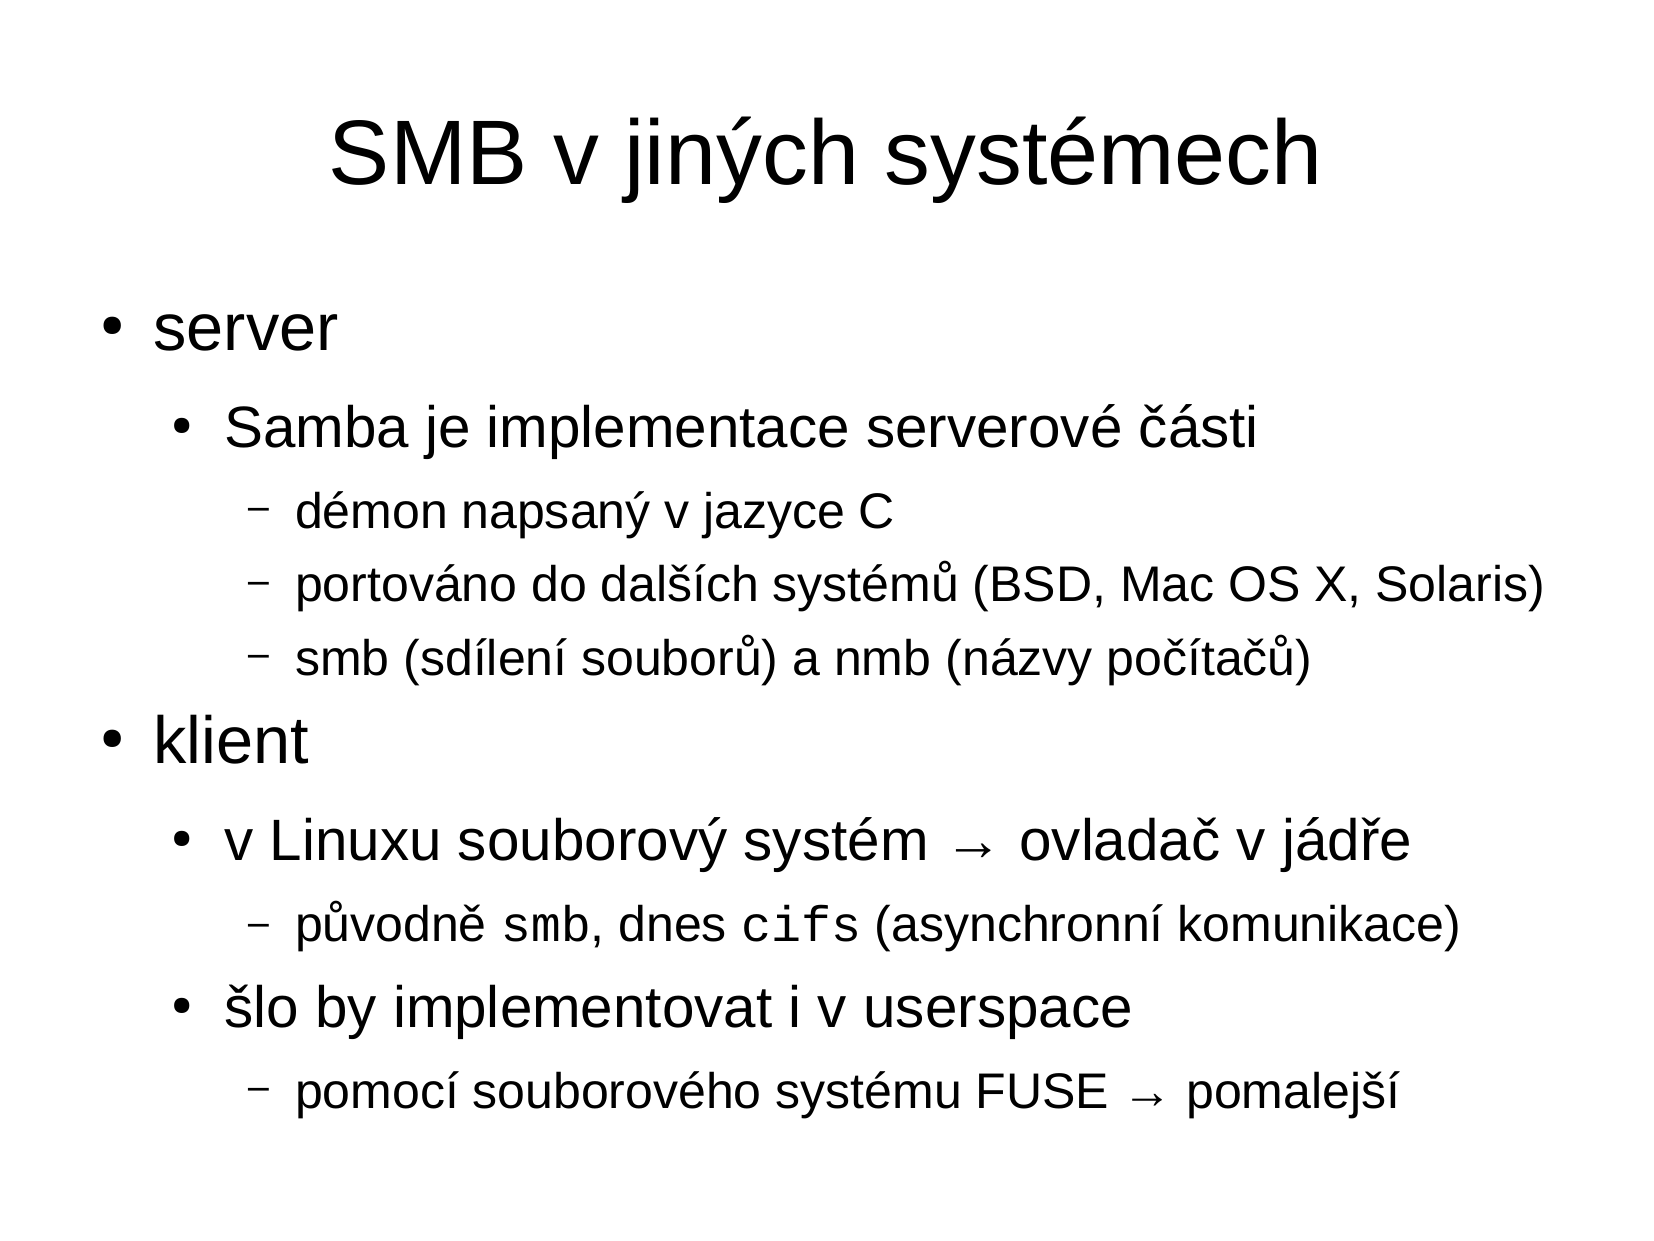

# SMB v jiných systémech
server
Samba je implementace serverové části
démon napsaný v jazyce C
portováno do dalších systémů (BSD, Mac OS X, Solaris)
smb (sdílení souborů) a nmb (názvy počítačů)
klient
v Linuxu souborový systém → ovladač v jádře
původně smb, dnes cifs (asynchronní komunikace)
šlo by implementovat i v userspace
pomocí souborového systému FUSE → pomalejší